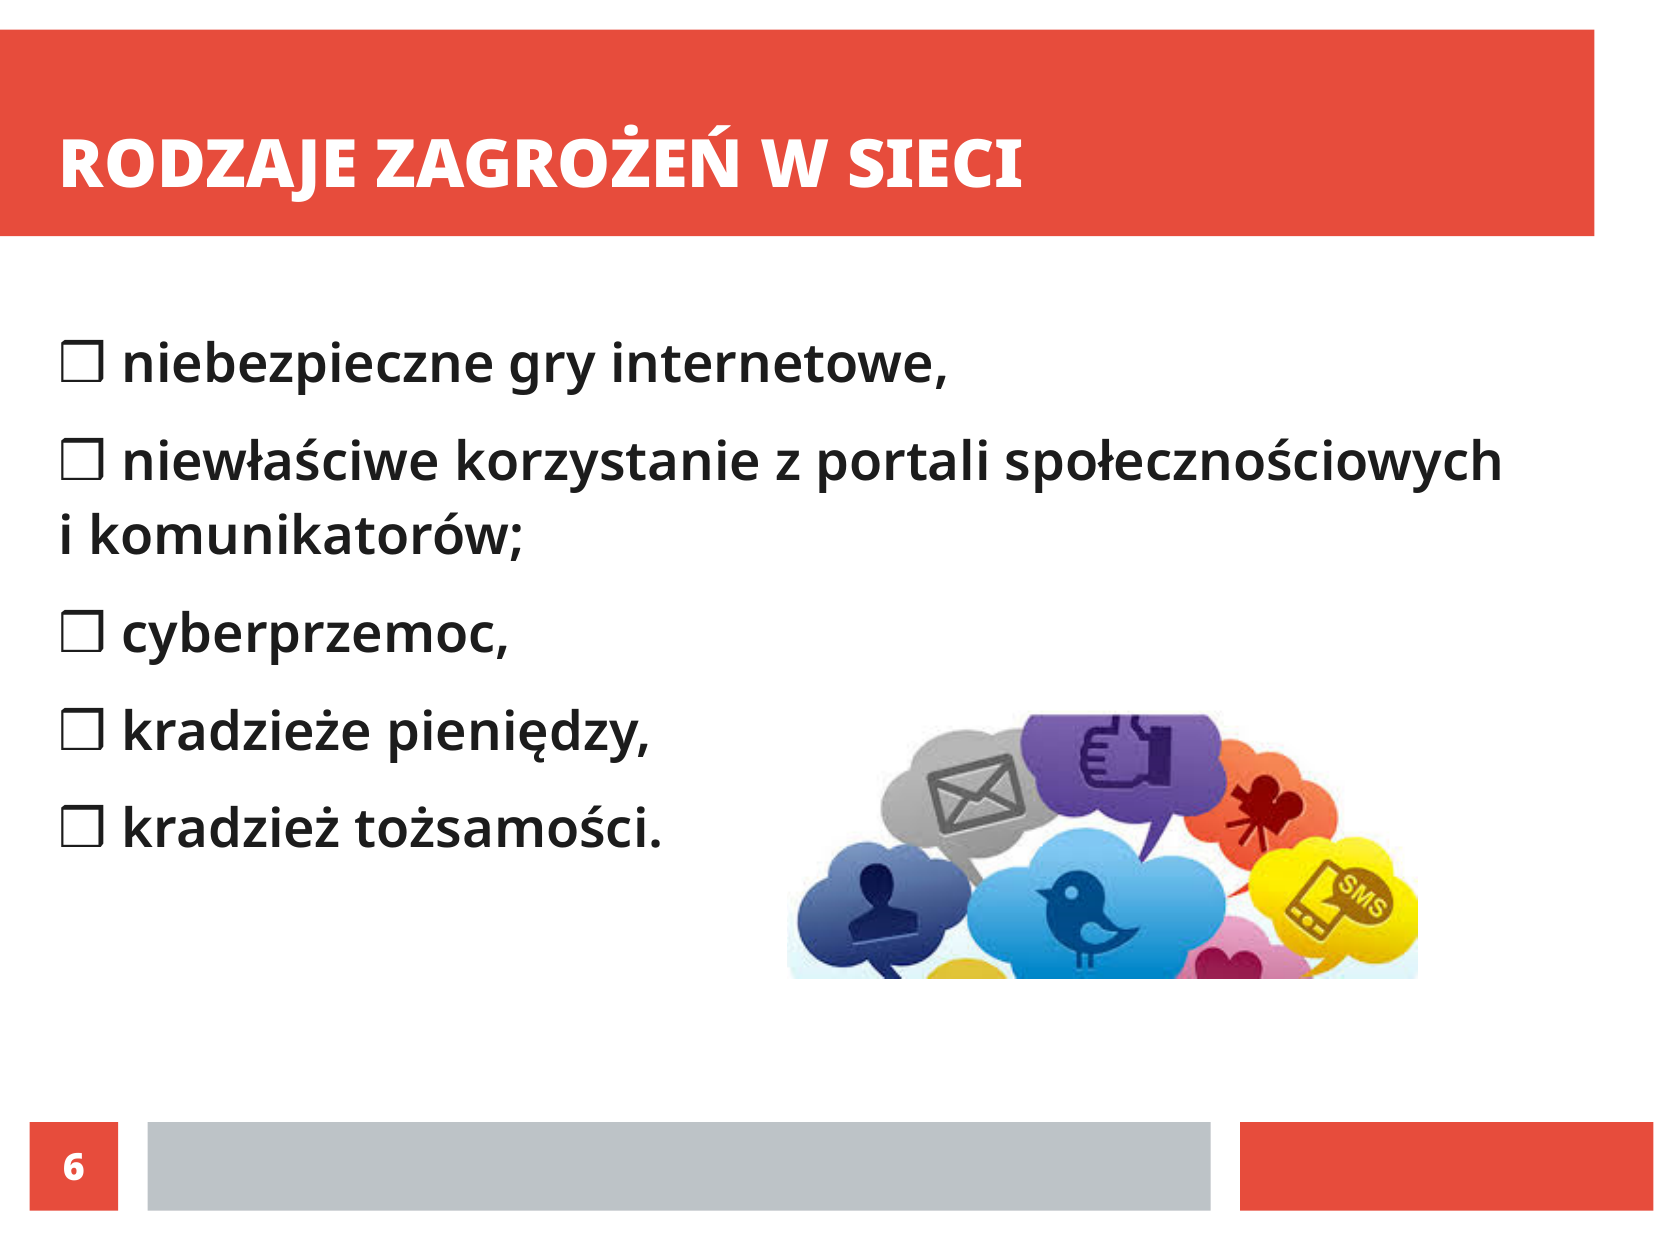

# RODZAJE ZAGROŻEŃ W SIECI
❒ niebezpieczne gry internetowe,
❒ niewłaściwe korzystanie z portali społecznościowych
i komunikatorów;
❒ cyberprzemoc,
❒ kradzieże pieniędzy,
❒ kradzież tożsamości.
6